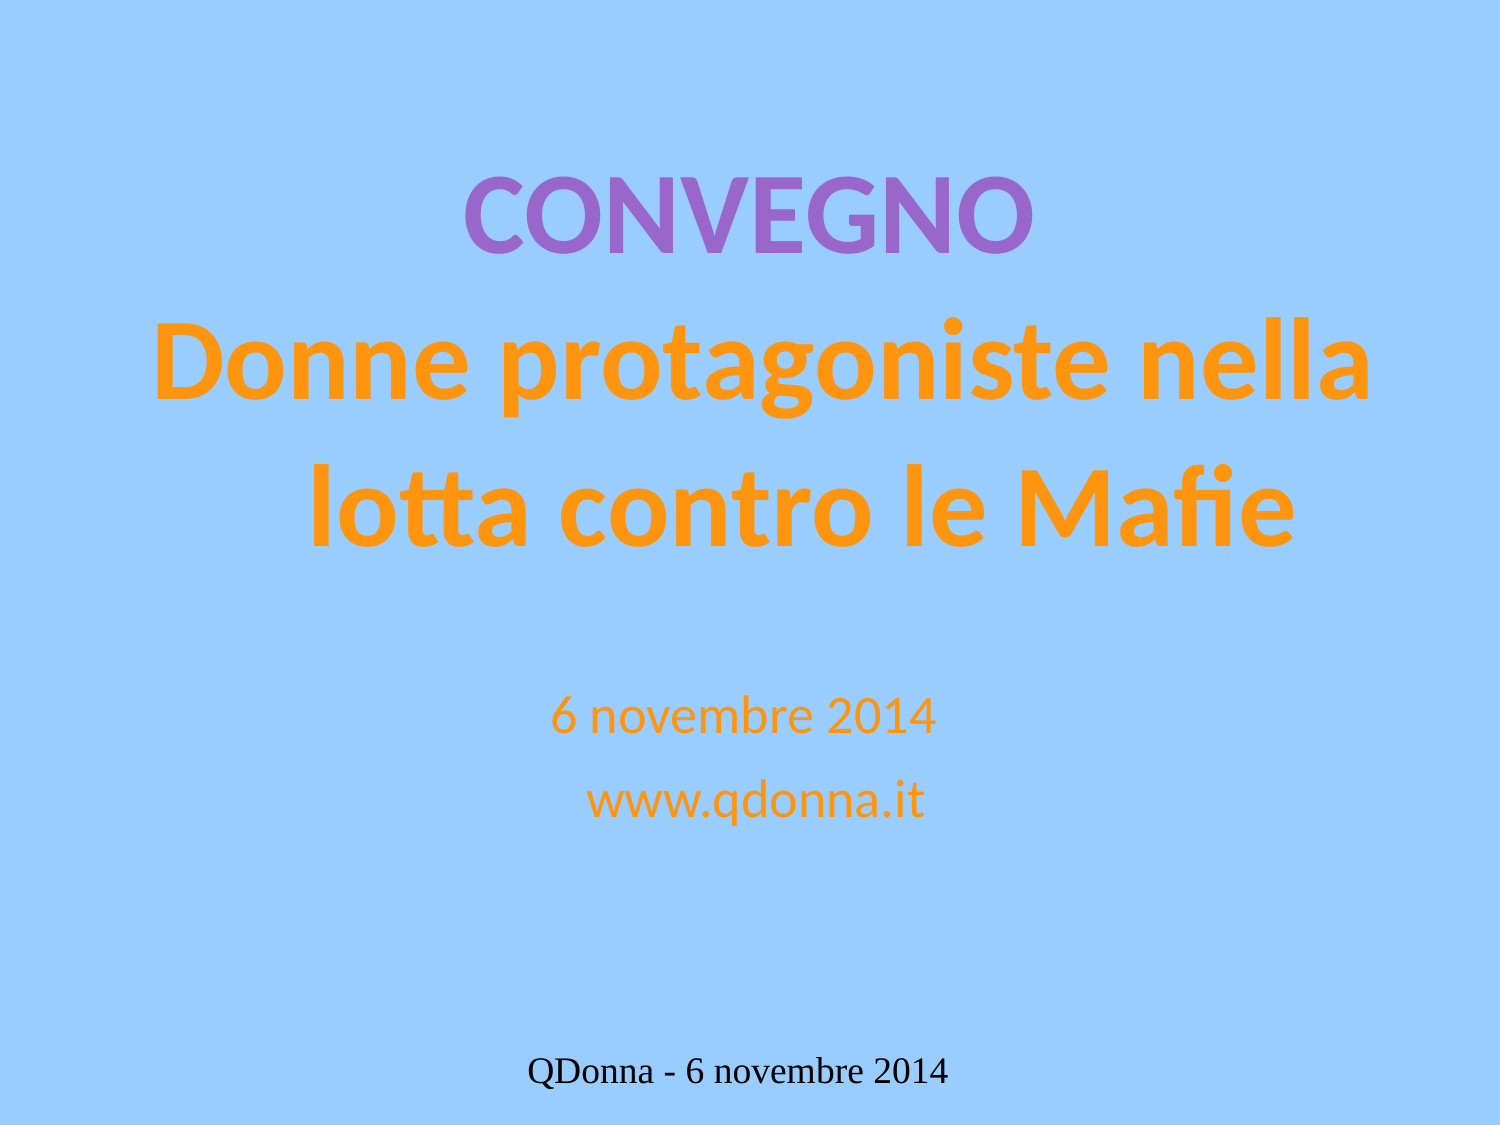

# CONVEGNO
 Donne protagoniste nella
 lotta contro le Mafie
6 novembre 2014
 www.qdonna.it
QDonna - 6 novembre 2014